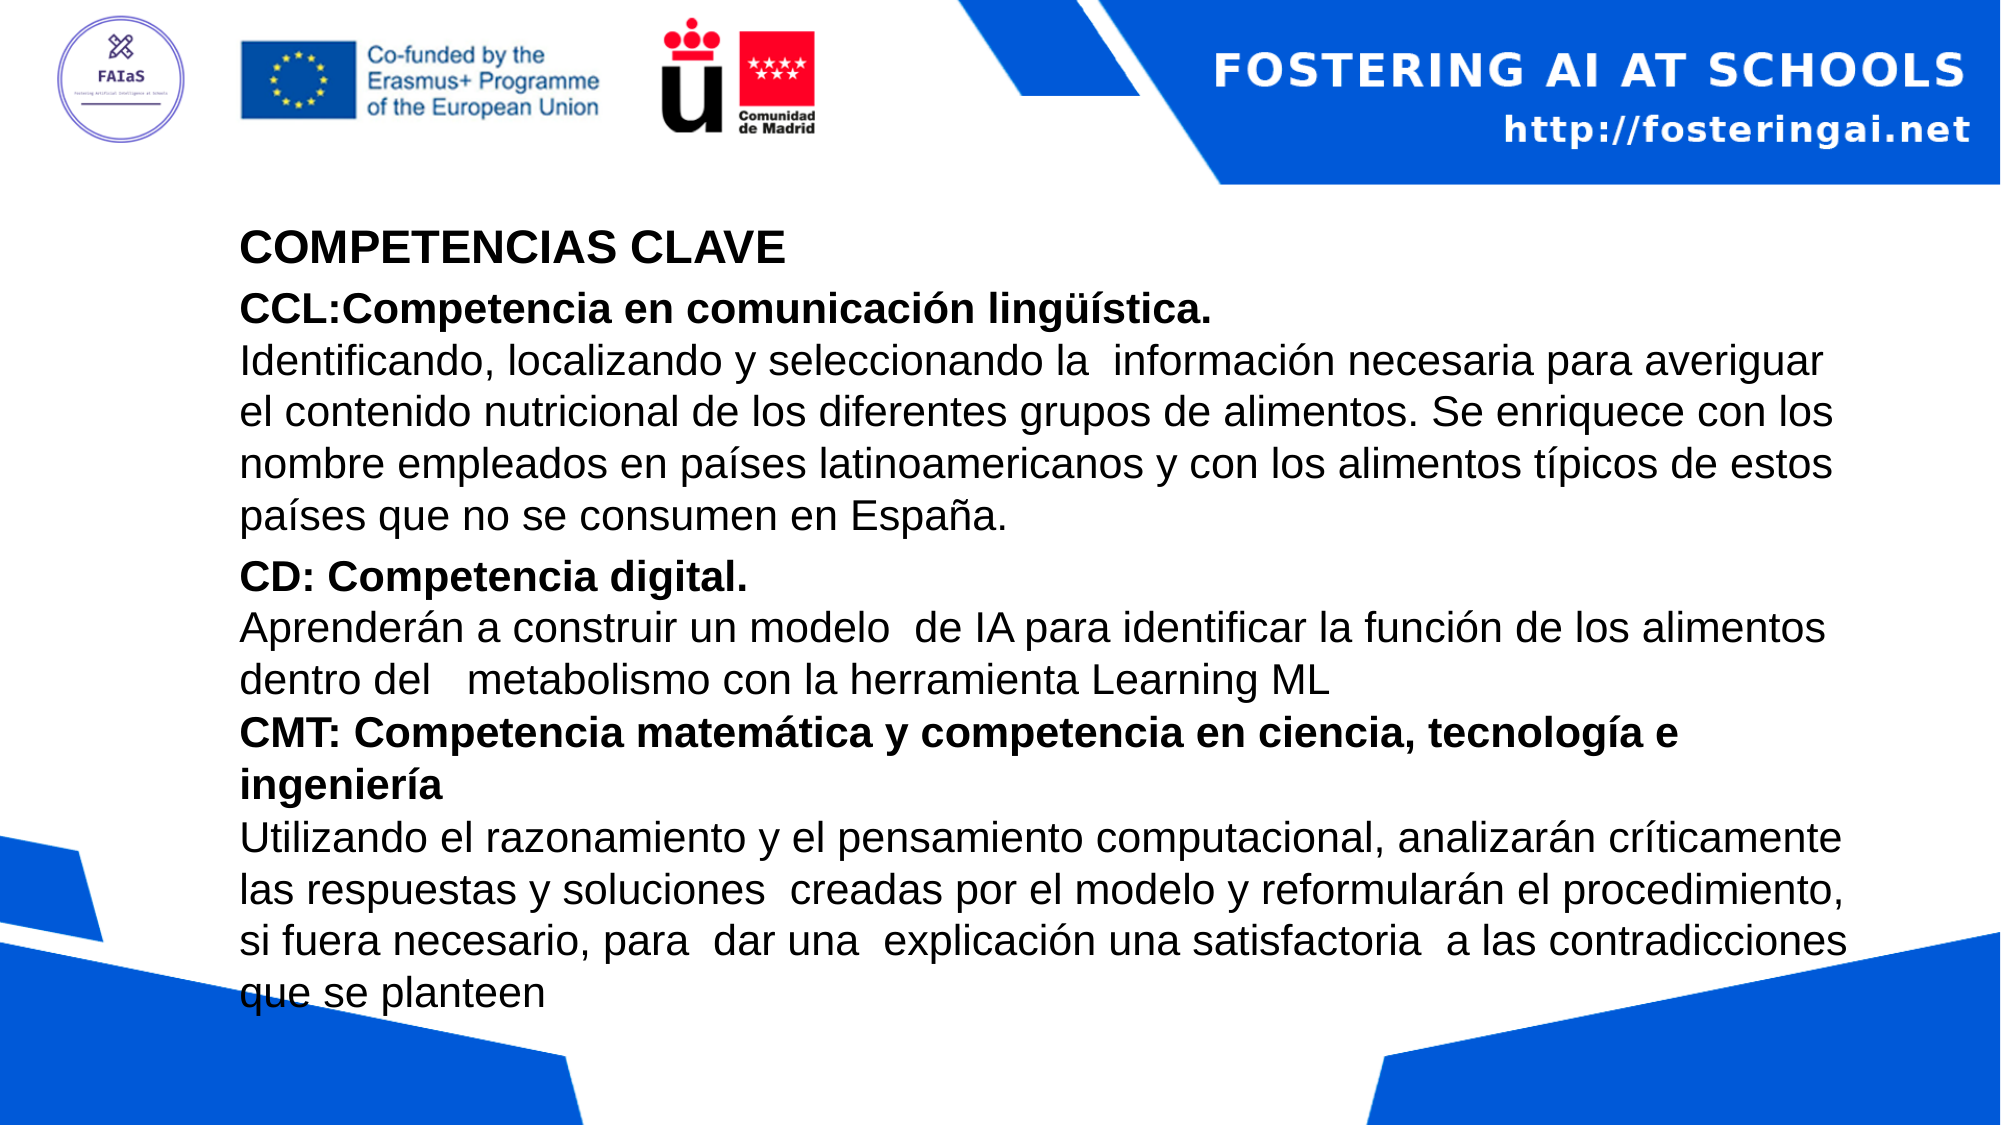

# COMPETENCIAS CLAVE
CCL:Competencia en comunicación lingüística.
Identificando, localizando y seleccionando la información necesaria para averiguar el contenido nutricional de los diferentes grupos de alimentos. Se enriquece con los nombre empleados en países latinoamericanos y con los alimentos típicos de estos países que no se consumen en España.
CD: Competencia digital.
Aprenderán a construir un modelo de IA para identificar la función de los alimentos dentro del metabolismo con la herramienta Learning ML
CMT: Competencia matemática y competencia en ciencia, tecnología e ingeniería
Utilizando el razonamiento y el pensamiento computacional, analizarán críticamente las respuestas y soluciones creadas por el modelo y reformularán el procedimiento, si fuera necesario, para dar una explicación una satisfactoria a las contradicciones que se planteen